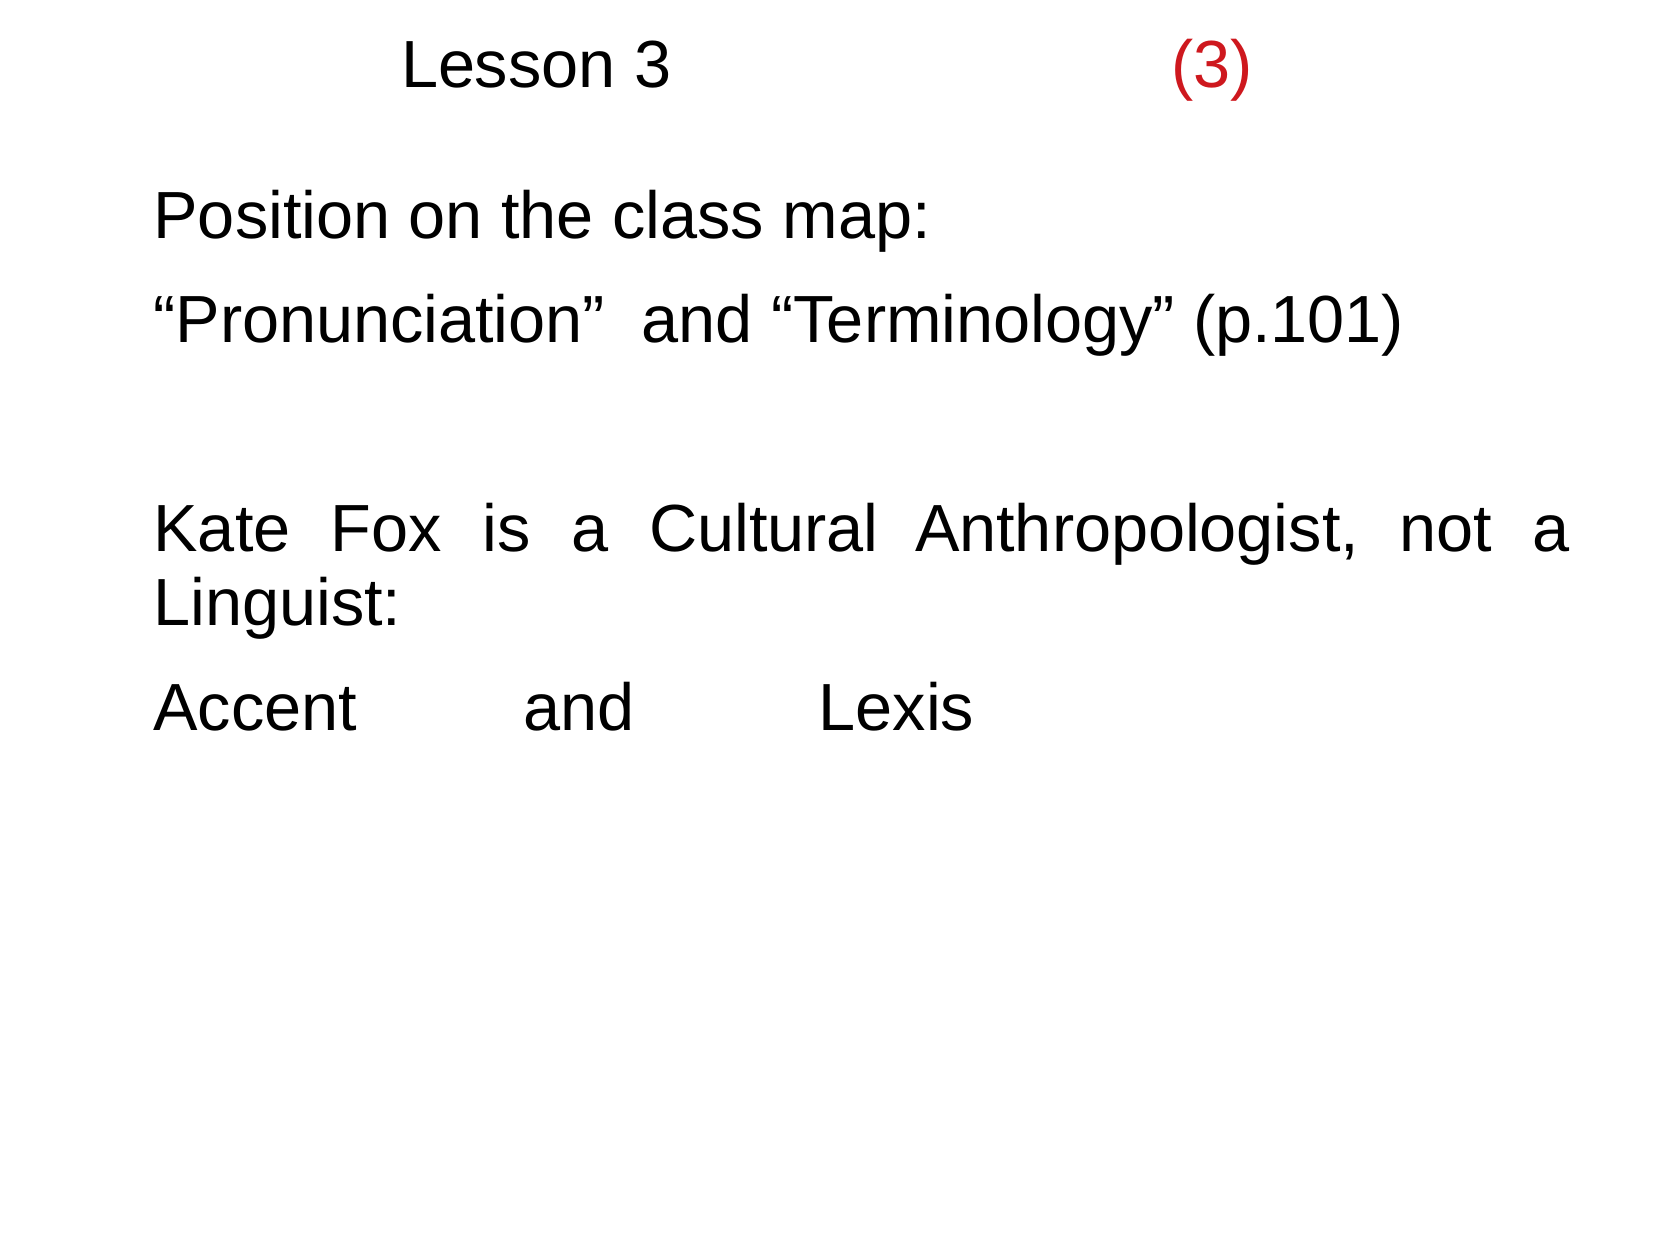

# Lesson 3 (3)
Position on the class map:
“Pronunciation” and “Terminology” (p.101)
Kate Fox is a Cultural Anthropologist, not a Linguist:
Accent and Lexis